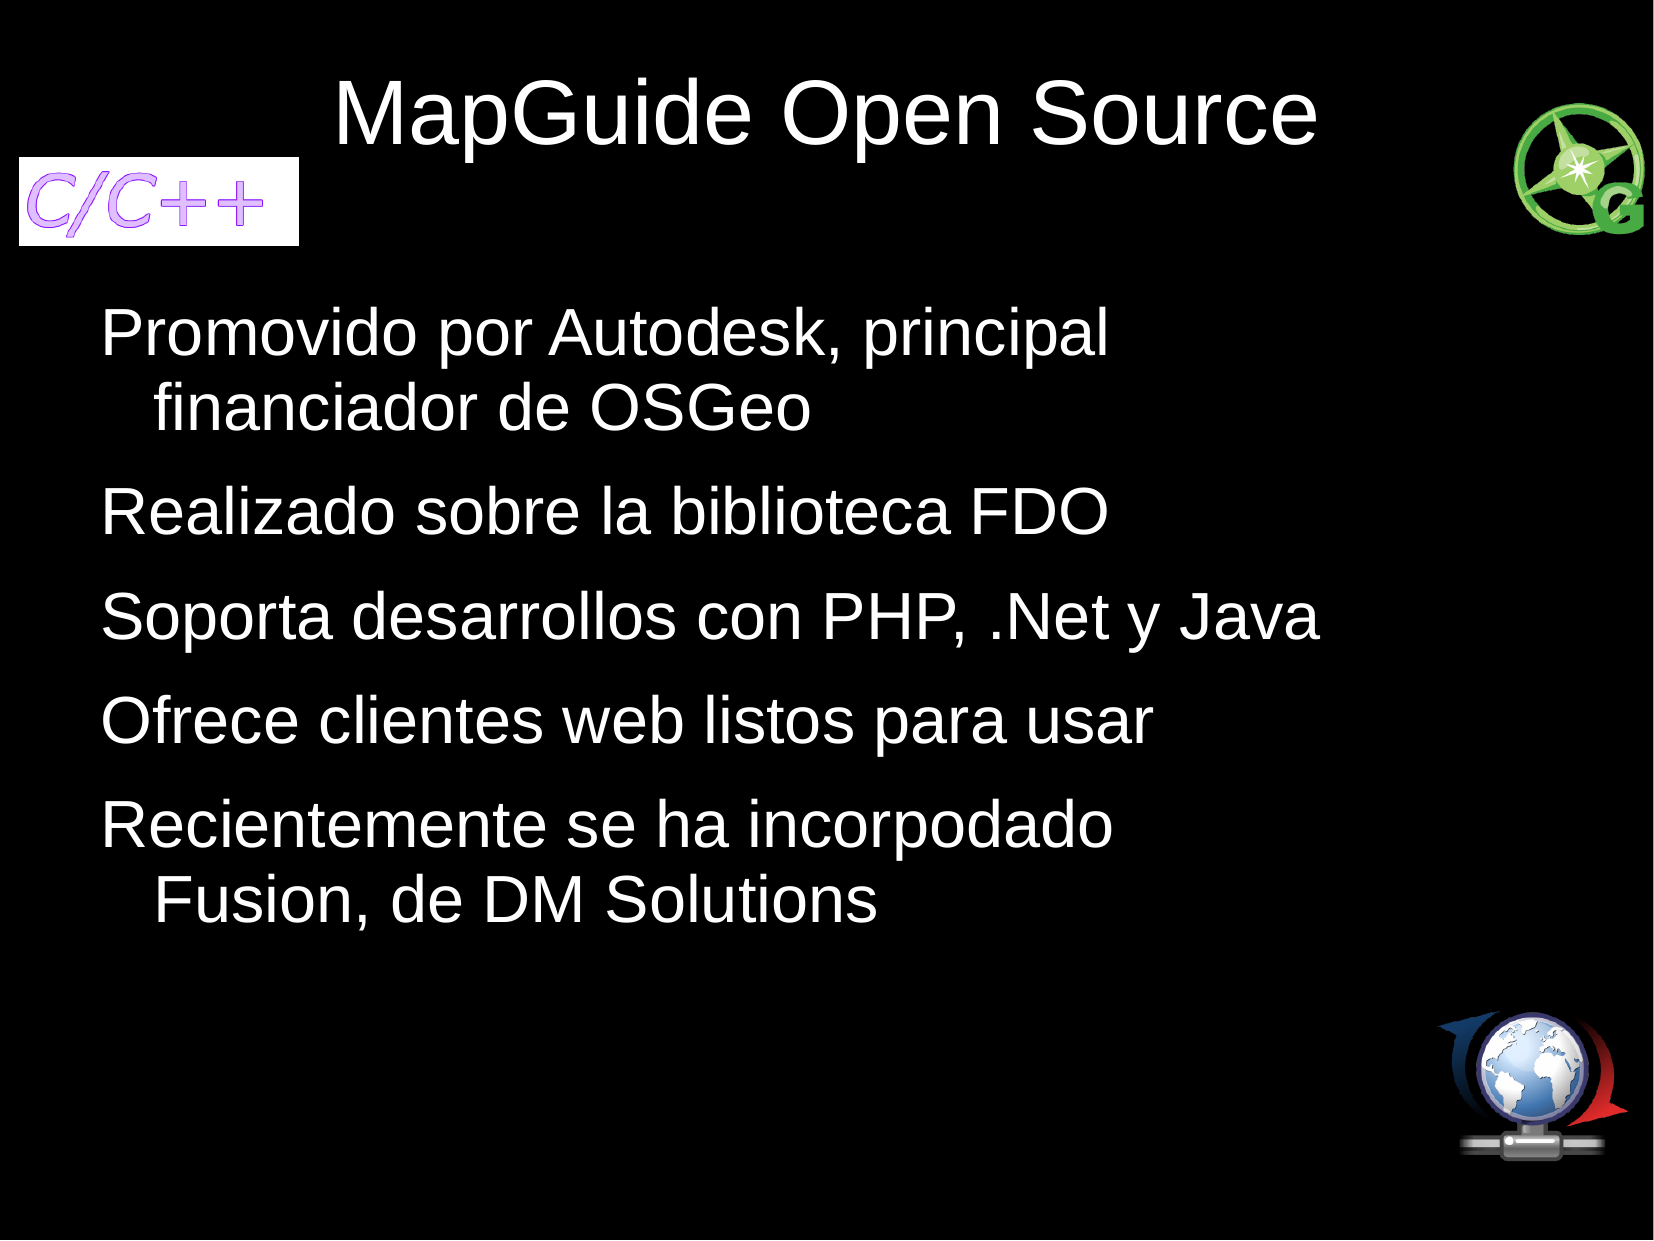

# MapGuide Open Source
Promovido por Autodesk, principal
financiador de OSGeo
Realizado sobre la biblioteca FDO
Soporta desarrollos con PHP, .Net y Java
Ofrece clientes web listos para usar
Recientemente se ha incorpodado
Fusion, de DM Solutions